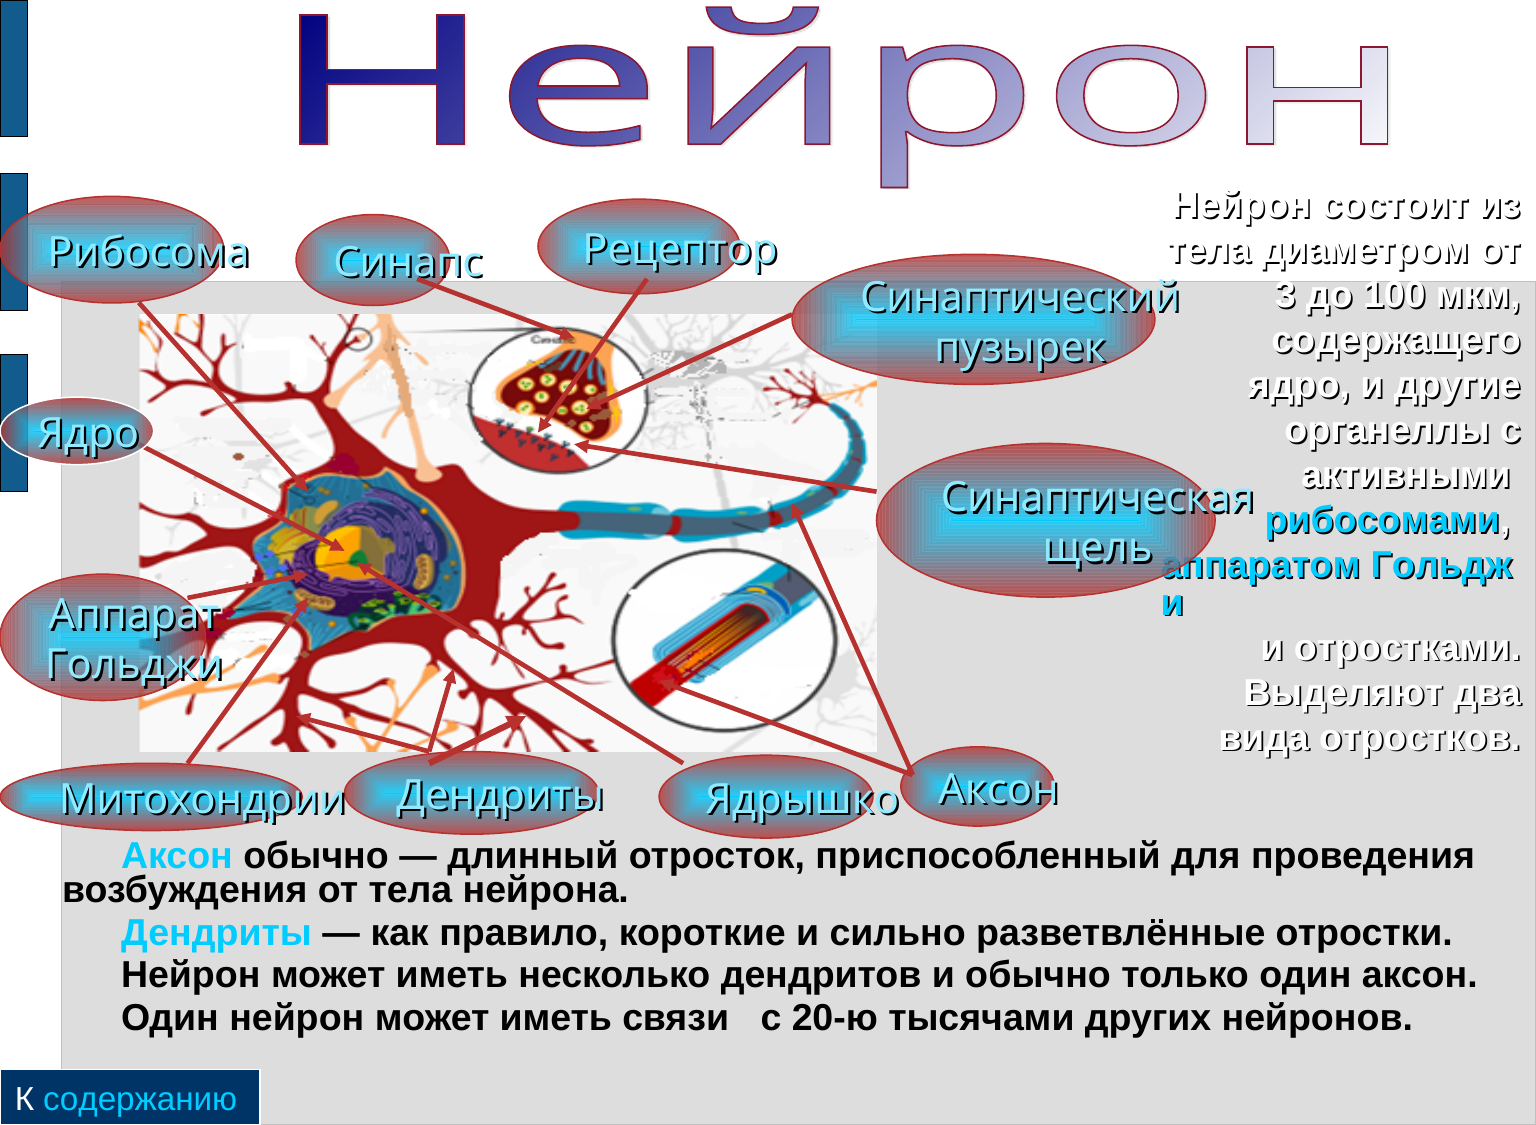

Нейрон
Нейрон состоит из тела диаметром от 3 до 100 мкм, содержащего ядро, и другие органеллы с активными рибосомами, аппаратом Гольджи и отростками. Выделяют два вида отростков.
Рибосома
Рецептор
Синапс
Синаптический
пузырек
Ядро
Синаптическая
щель
Аппарат
Гольджи
Аксон
Дендриты
Ядрышко
Митохондрии
# Аксон обычно — длинный отросток, приспособленный для проведения возбуждения от тела нейрона.
Дендриты — как правило, короткие и сильно разветвлённые отростки.
Нейрон может иметь несколько дендритов и обычно только один аксон.
Один нейрон может иметь связи с 20-ю тысячами других нейронов.
К содержанию